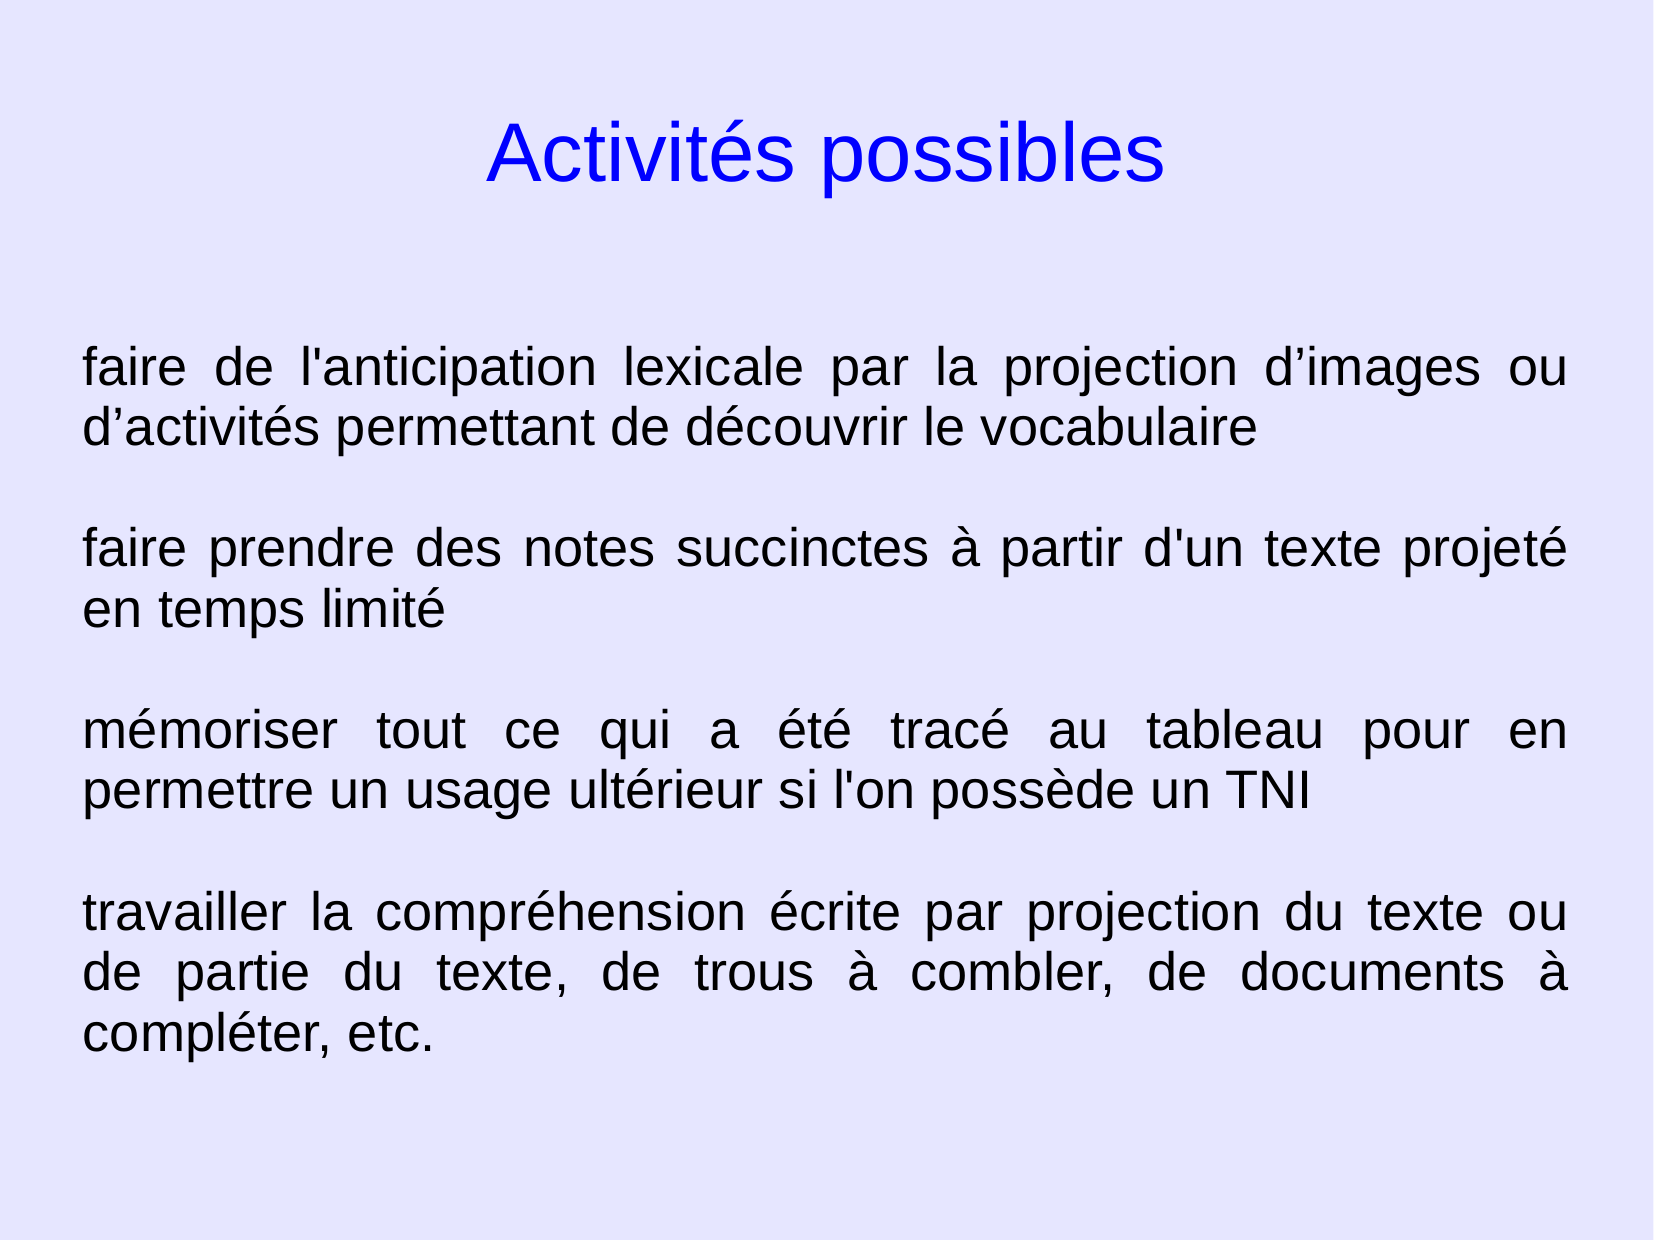

# Activités possibles
faire de l'anticipation lexicale par la projection d’images ou d’activités permettant de découvrir le vocabulaire
faire prendre des notes succinctes à partir d'un texte projeté en temps limité
mémoriser tout ce qui a été tracé au tableau pour en permettre un usage ultérieur si l'on possède un TNI
travailler la compréhension écrite par projection du texte ou de partie du texte, de trous à combler, de documents à compléter, etc.